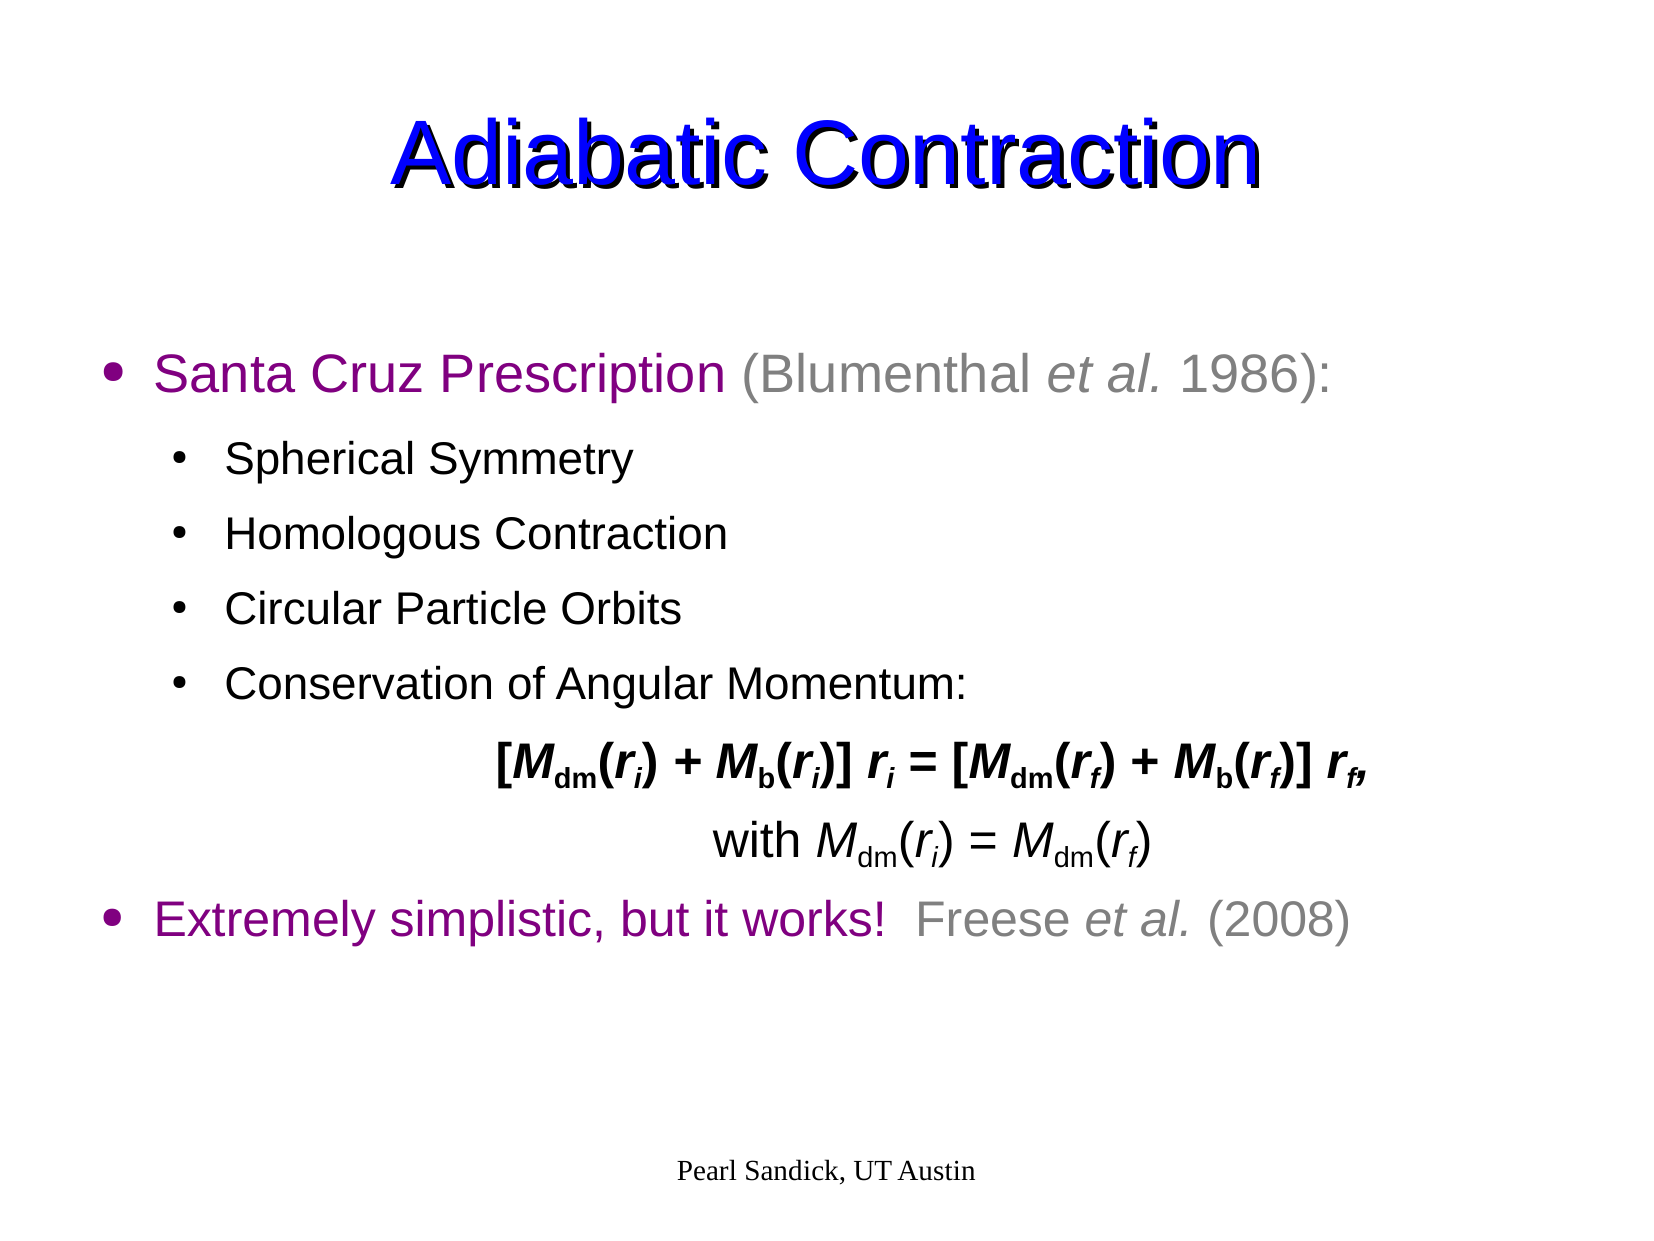

# Adiabatic Contraction
Santa Cruz Prescription (Blumenthal et al. 1986):
Spherical Symmetry
Homologous Contraction
Circular Particle Orbits
Conservation of Angular Momentum:
[Mdm(ri) + Mb(ri)] ri = [Mdm(rf) + Mb(rf)] rf,
with Mdm(ri) = Mdm(rf)
Extremely simplistic, but it works! Freese et al. (2008)
Pearl Sandick, UT Austin